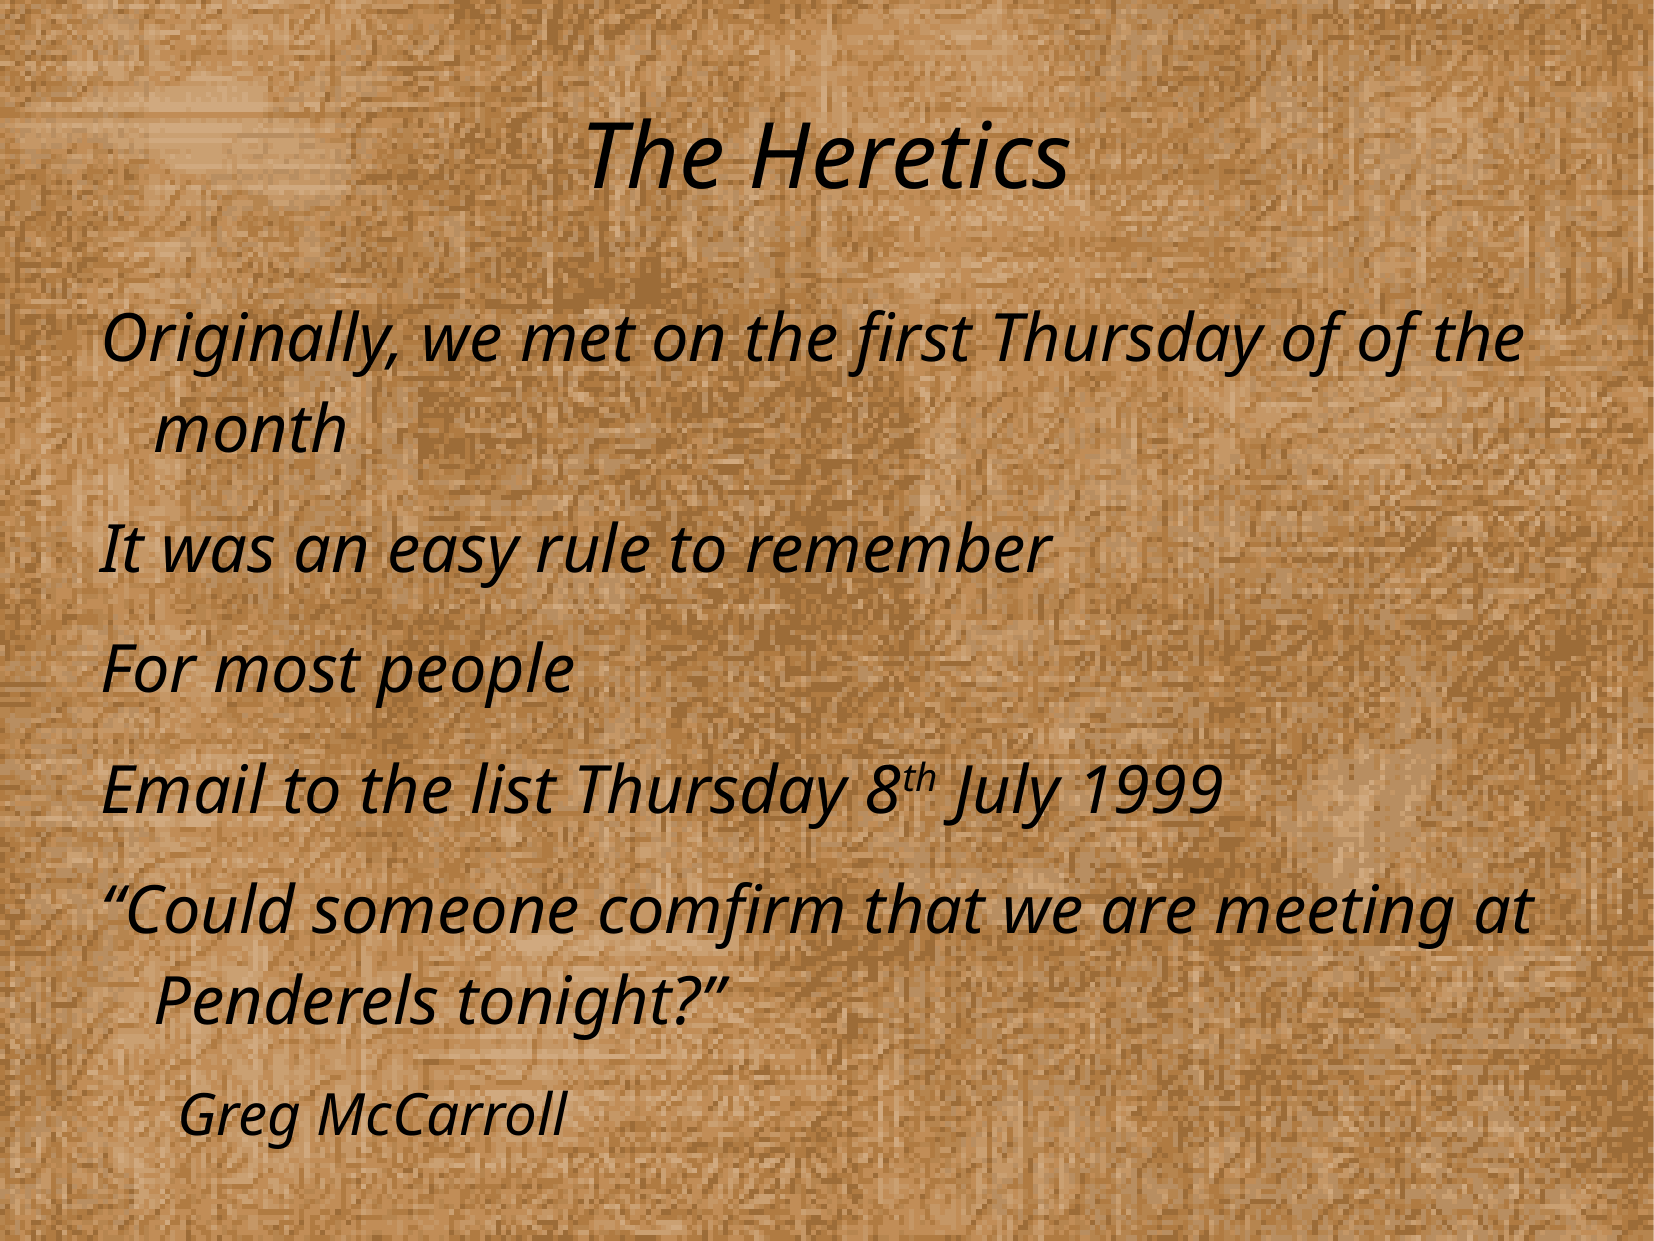

# The Heretics
Originally, we met on the first Thursday of of the month
It was an easy rule to remember
For most people
Email to the list Thursday 8th July 1999
“Could someone comfirm that we are meeting at Penderels tonight?”
Greg McCarroll